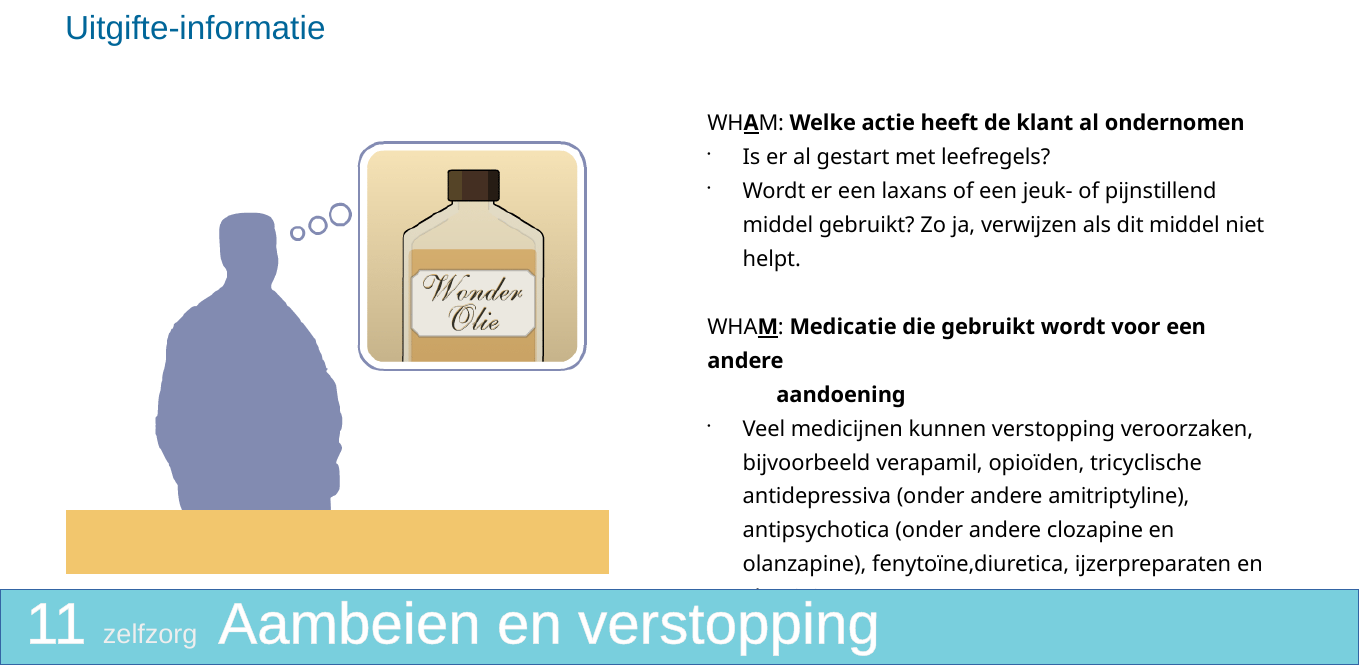

Uitgifte-informatie
WHAM: Welke actie heeft de klant al ondernomen
Is er al gestart met leefregels?
Wordt er een laxans of een jeuk- of pijnstillend middel gebruikt? Zo ja, verwijzen als dit middel niet helpt.
WHAM: Medicatie die gebruikt wordt voor een andere
 aandoening
Veel medicijnen kunnen verstopping veroorzaken, bijvoorbeeld verapamil, opioïden, tricyclische antidepressiva (onder andere amitriptyline), antipsychotica (onder andere clozapine en olanzapine), fenytoïne,diuretica, ijzerpreparaten en aluminiumzouten.
# 11 zelfzorg Aambeien en verstopping
september 2020